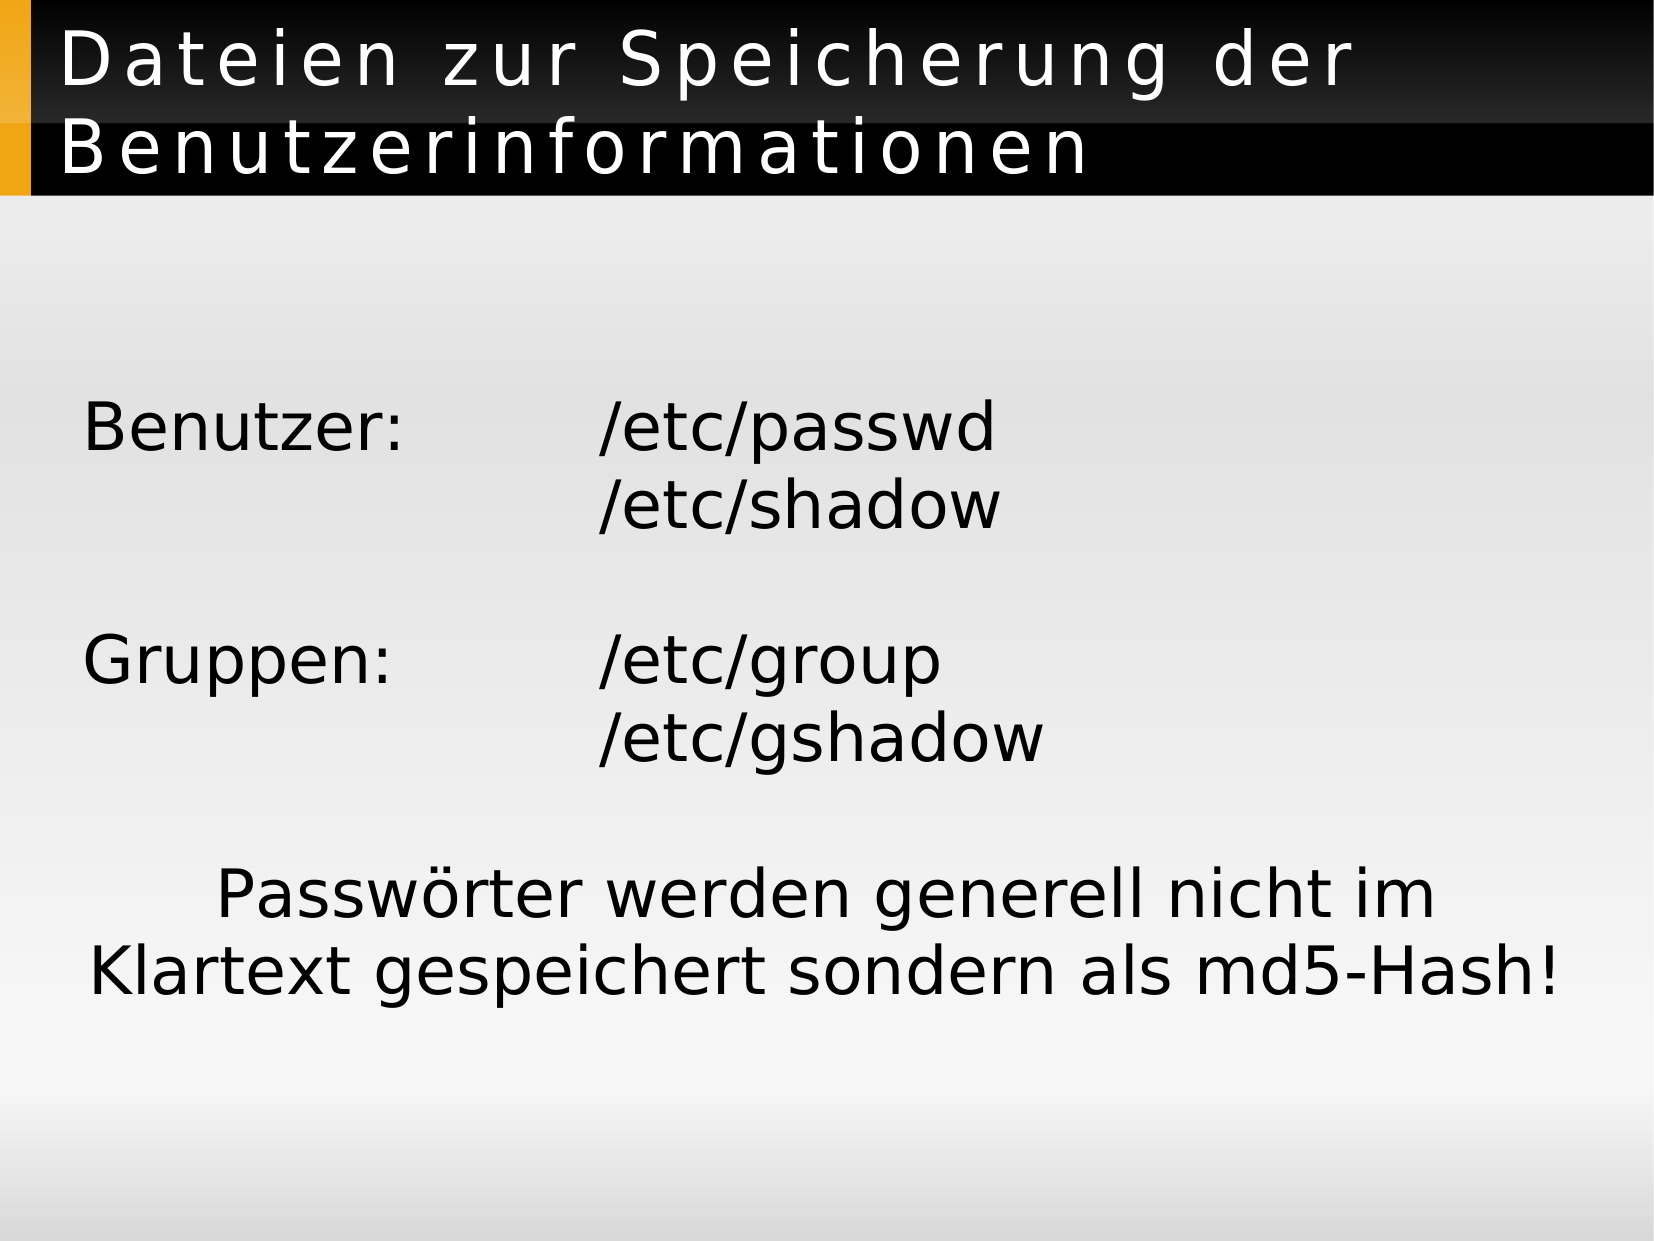

# Dateien zur Speicherung der Benutzerinformationen
Benutzer:			/etc/passwd
							/etc/shadow
Gruppen:			/etc/group
							/etc/gshadow
Passwörter werden generell nicht im Klartext gespeichert sondern als md5-Hash!